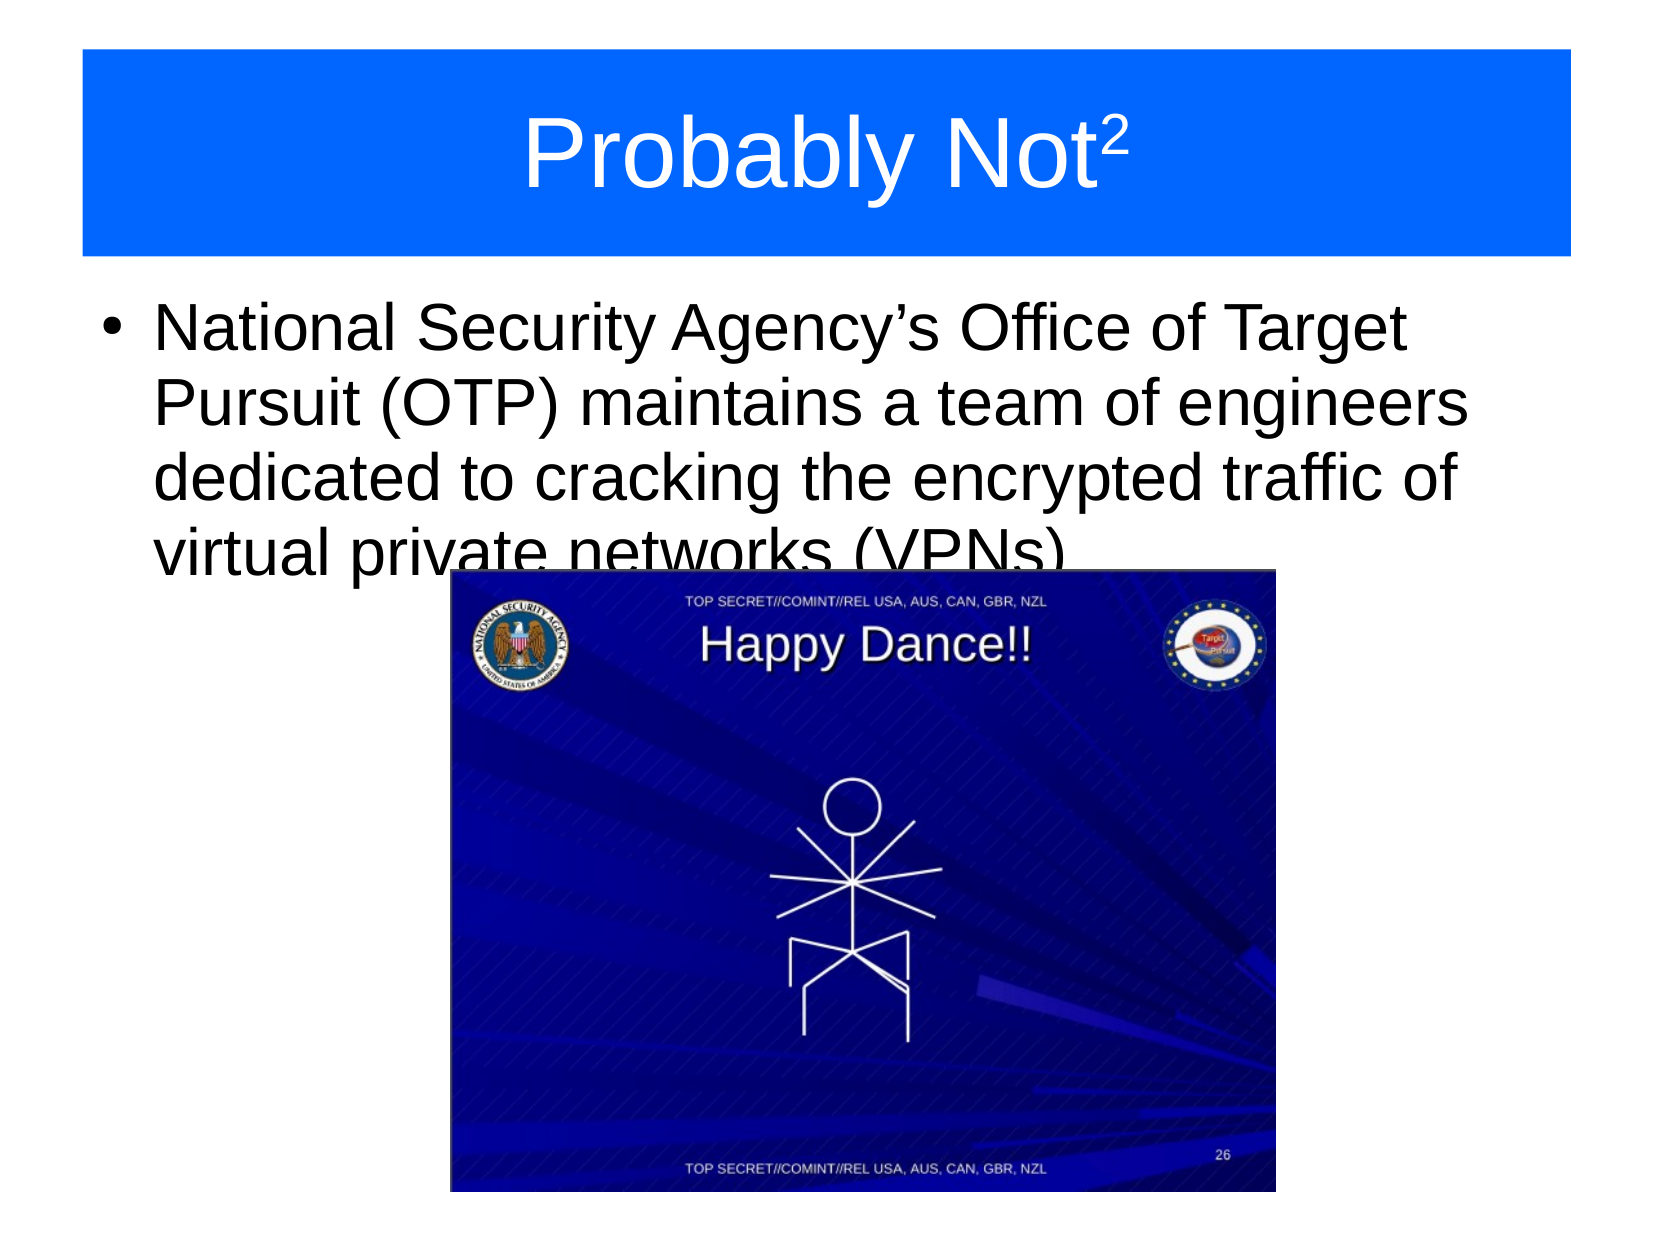

# Probably Not2
National Security Agency’s Office of Target Pursuit (OTP) maintains a team of engineers dedicated to cracking the encrypted traffic of virtual private networks (VPNs)